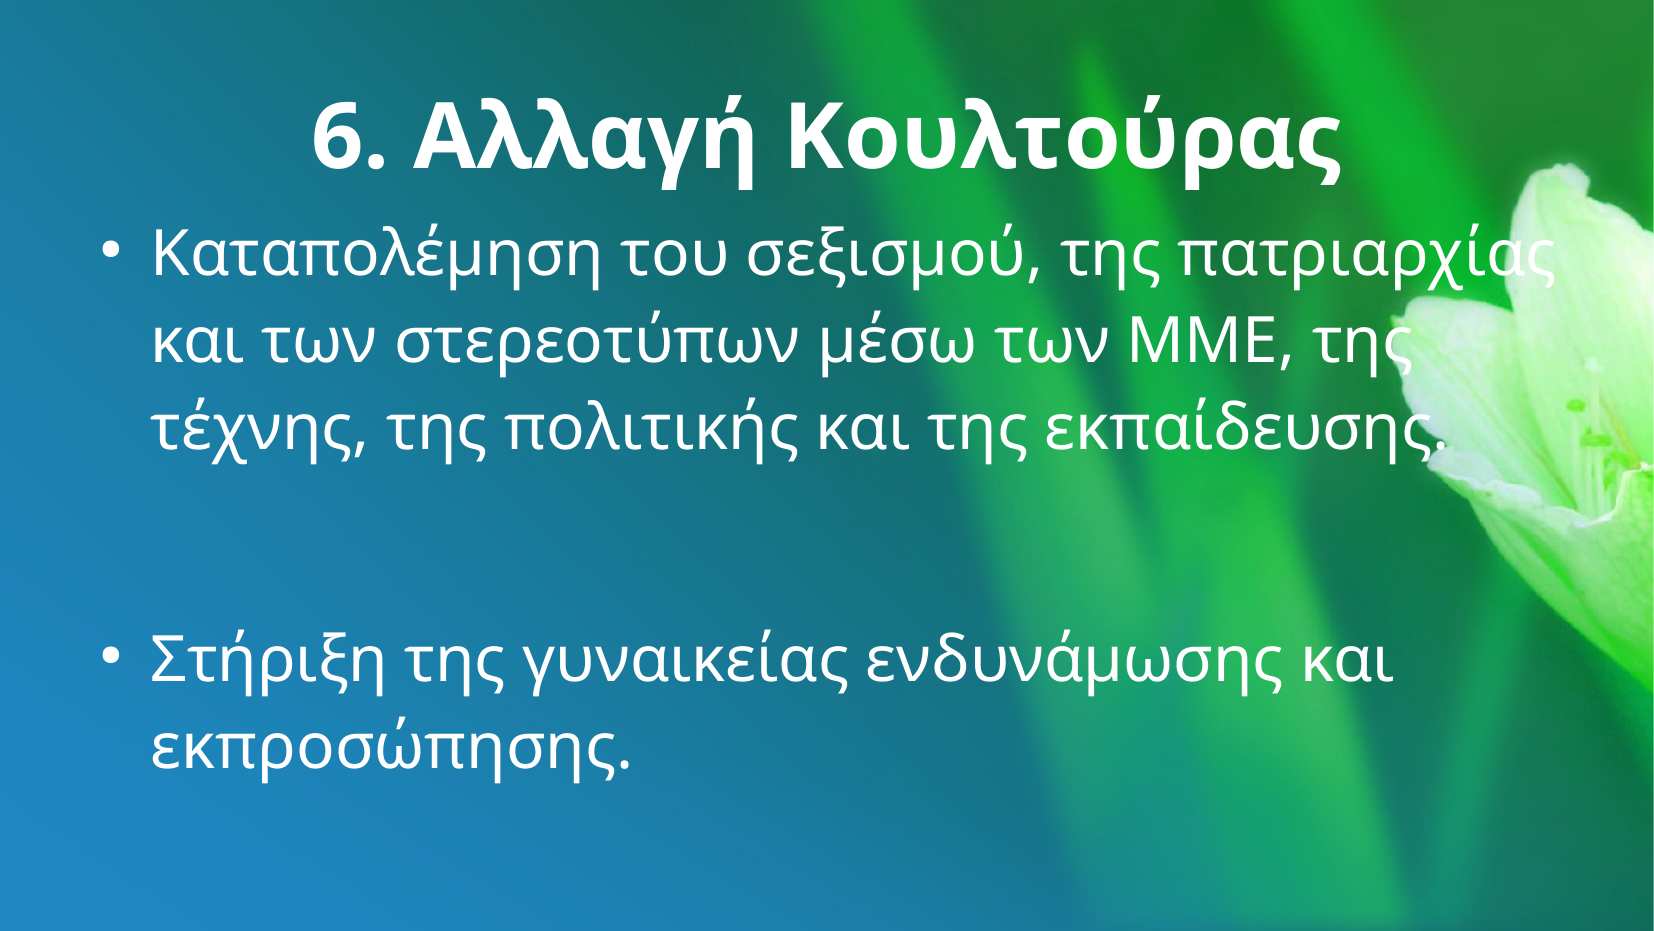

# 6. Αλλαγή Κουλτούρας
Καταπολέμηση του σεξισμού, της πατριαρχίας και των στερεοτύπων μέσω των ΜΜΕ, της τέχνης, της πολιτικής και της εκπαίδευσης.
Στήριξη της γυναικείας ενδυνάμωσης και εκπροσώπησης.